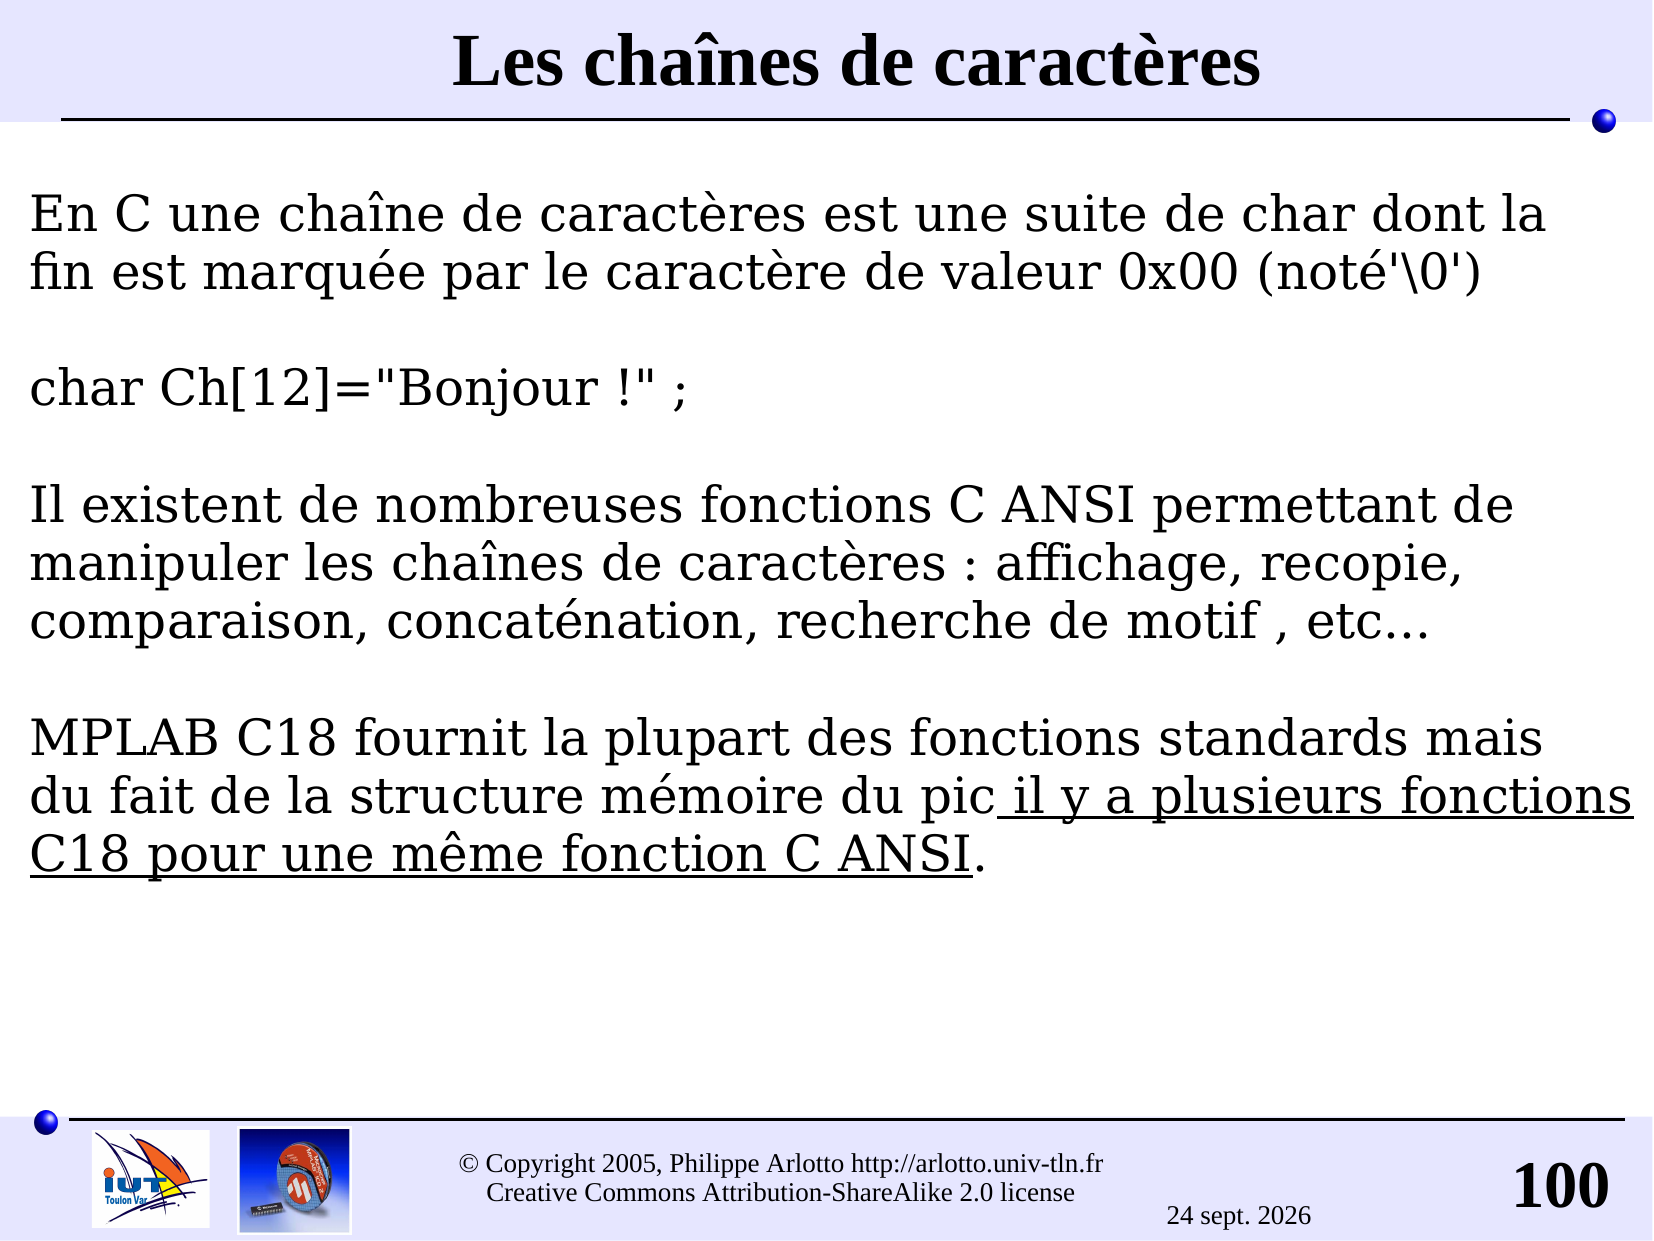

# Les chaînes de caractères
En C une chaîne de caractères est une suite de char dont la
fin est marquée par le caractère de valeur 0x00 (noté'\0')
char Ch[12]="Bonjour !" ;
Il existent de nombreuses fonctions C ANSI permettant de
manipuler les chaînes de caractères : affichage, recopie,
comparaison, concaténation, recherche de motif , etc...
MPLAB C18 fournit la plupart des fonctions standards mais
du fait de la structure mémoire du pic il y a plusieurs fonctions
C18 pour une même fonction C ANSI.